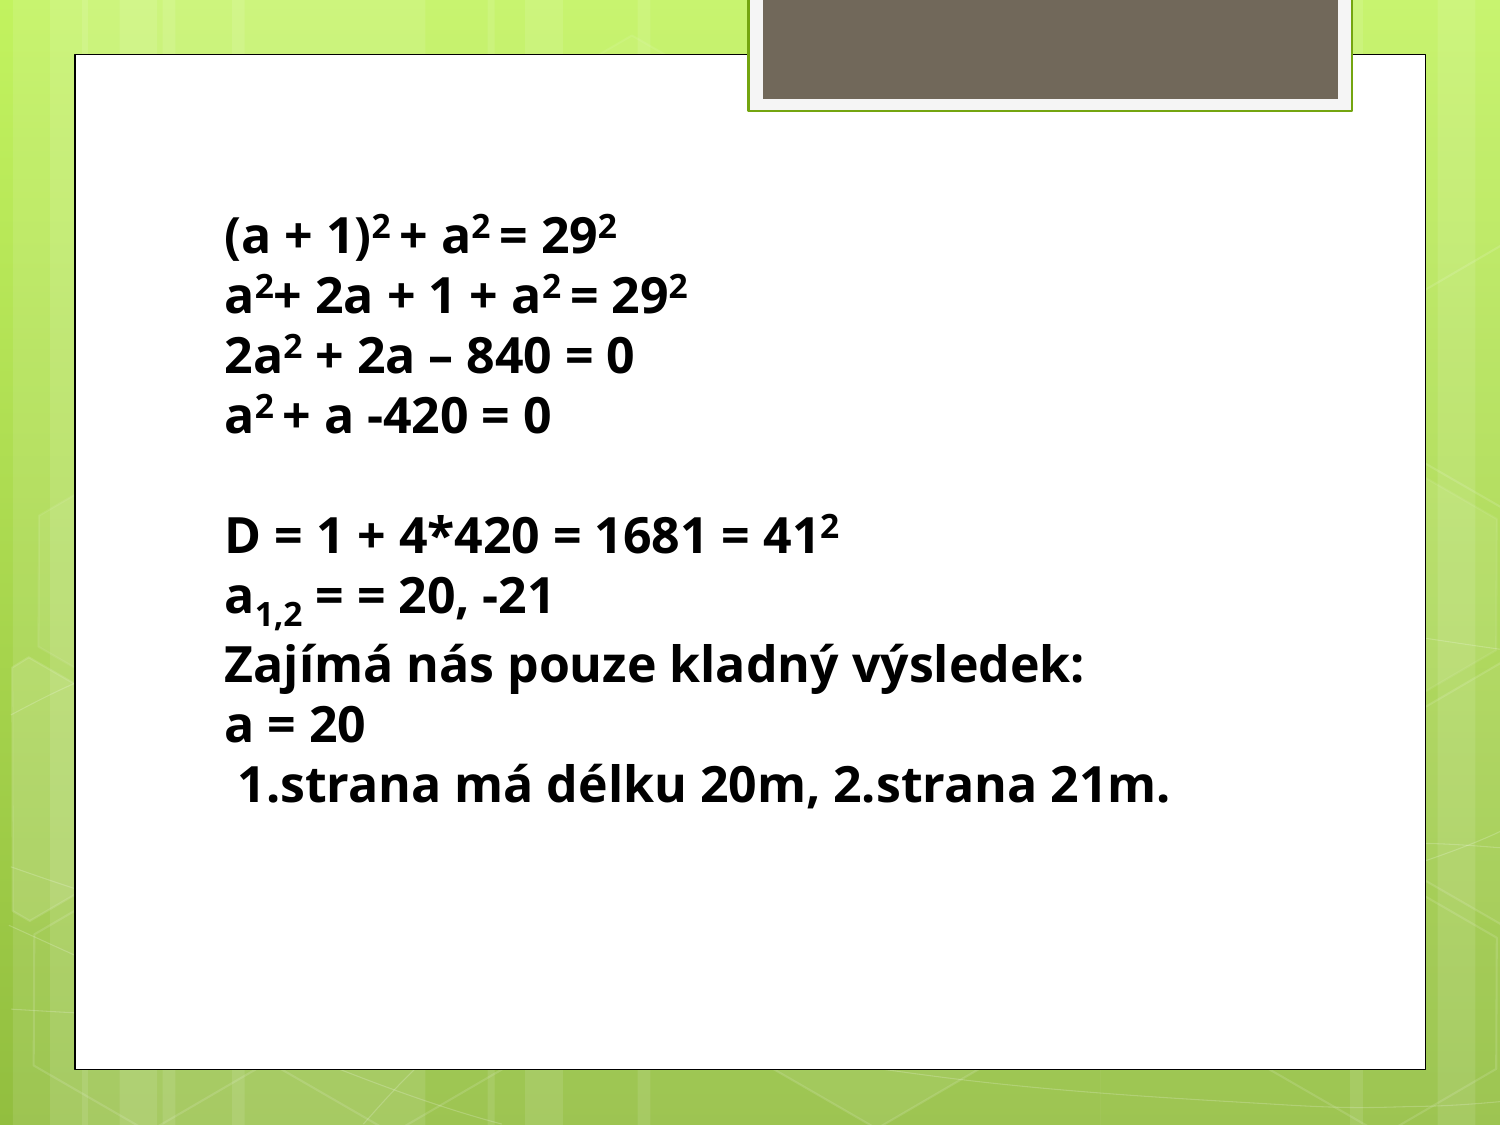

(a + 1)2 + a2 = 292
a2+ 2a + 1 + a2 = 292
2a2 + 2a – 840 = 0
a2 + a -420 = 0
D = 1 + 4*420 = 1681 = 412
a1,2 = = 20, -21
Zajímá nás pouze kladný výsledek:
a = 20
 1.strana má délku 20m, 2.strana 21m.